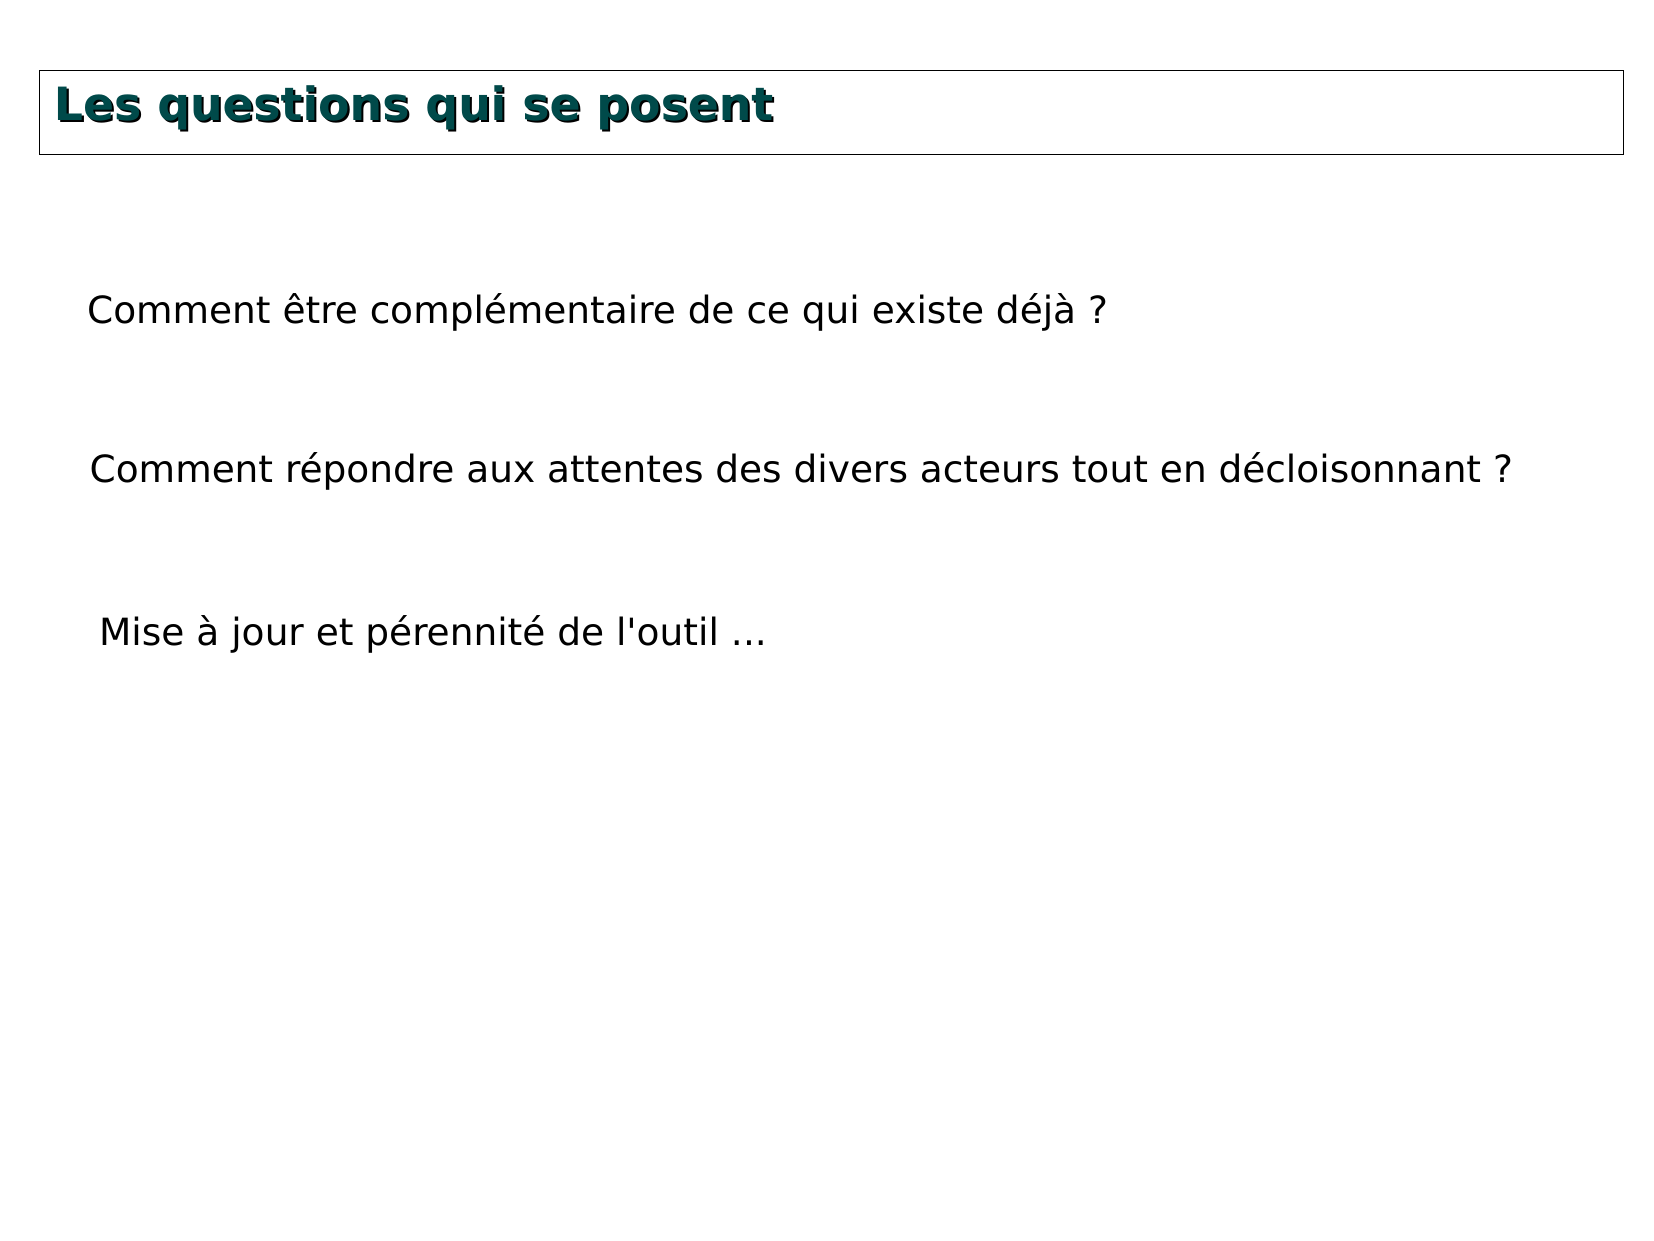

Les questions qui se posent
Comment être complémentaire de ce qui existe déjà ?
Comment répondre aux attentes des divers acteurs tout en décloisonnant ?
Mise à jour et pérennité de l'outil ...